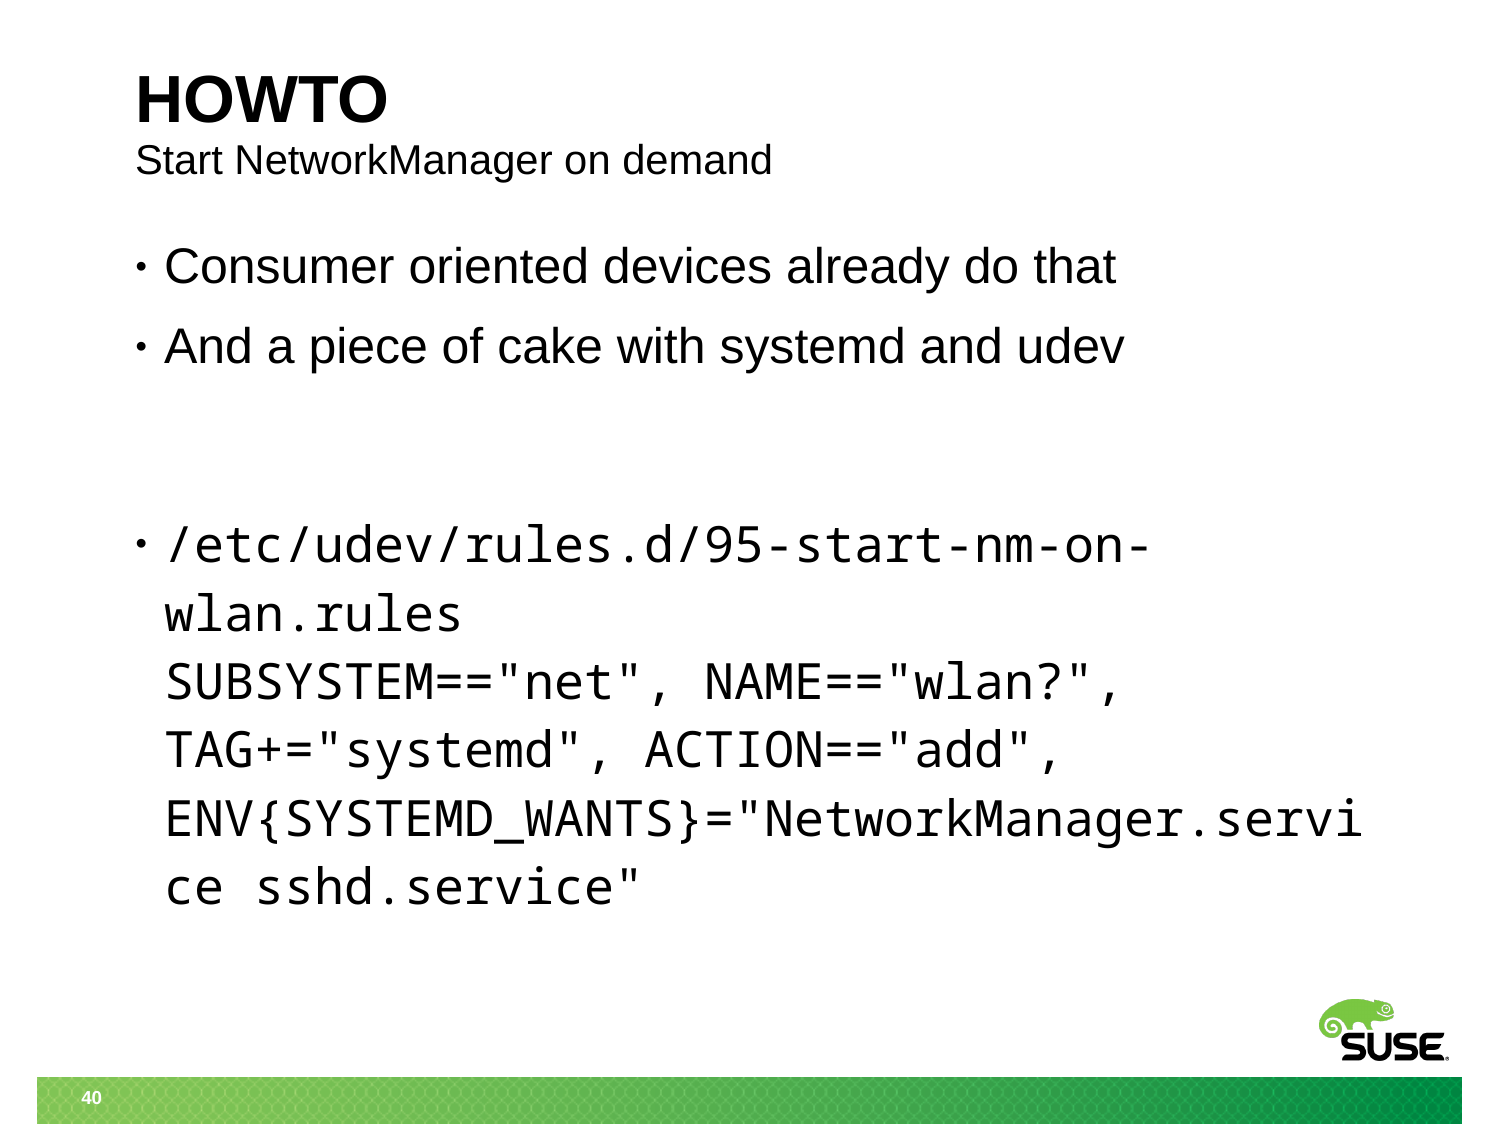

# HOWTO Start NetworkManager on demand
Consumer oriented devices already do that
And a piece of cake with systemd and udev
/etc/udev/rules.d/95-start-nm-on-wlan.rules
SUBSYSTEM=="net", NAME=="wlan?", TAG+="systemd", ACTION=="add", ENV{SYSTEMD_WANTS}="NetworkManager.service sshd.service"